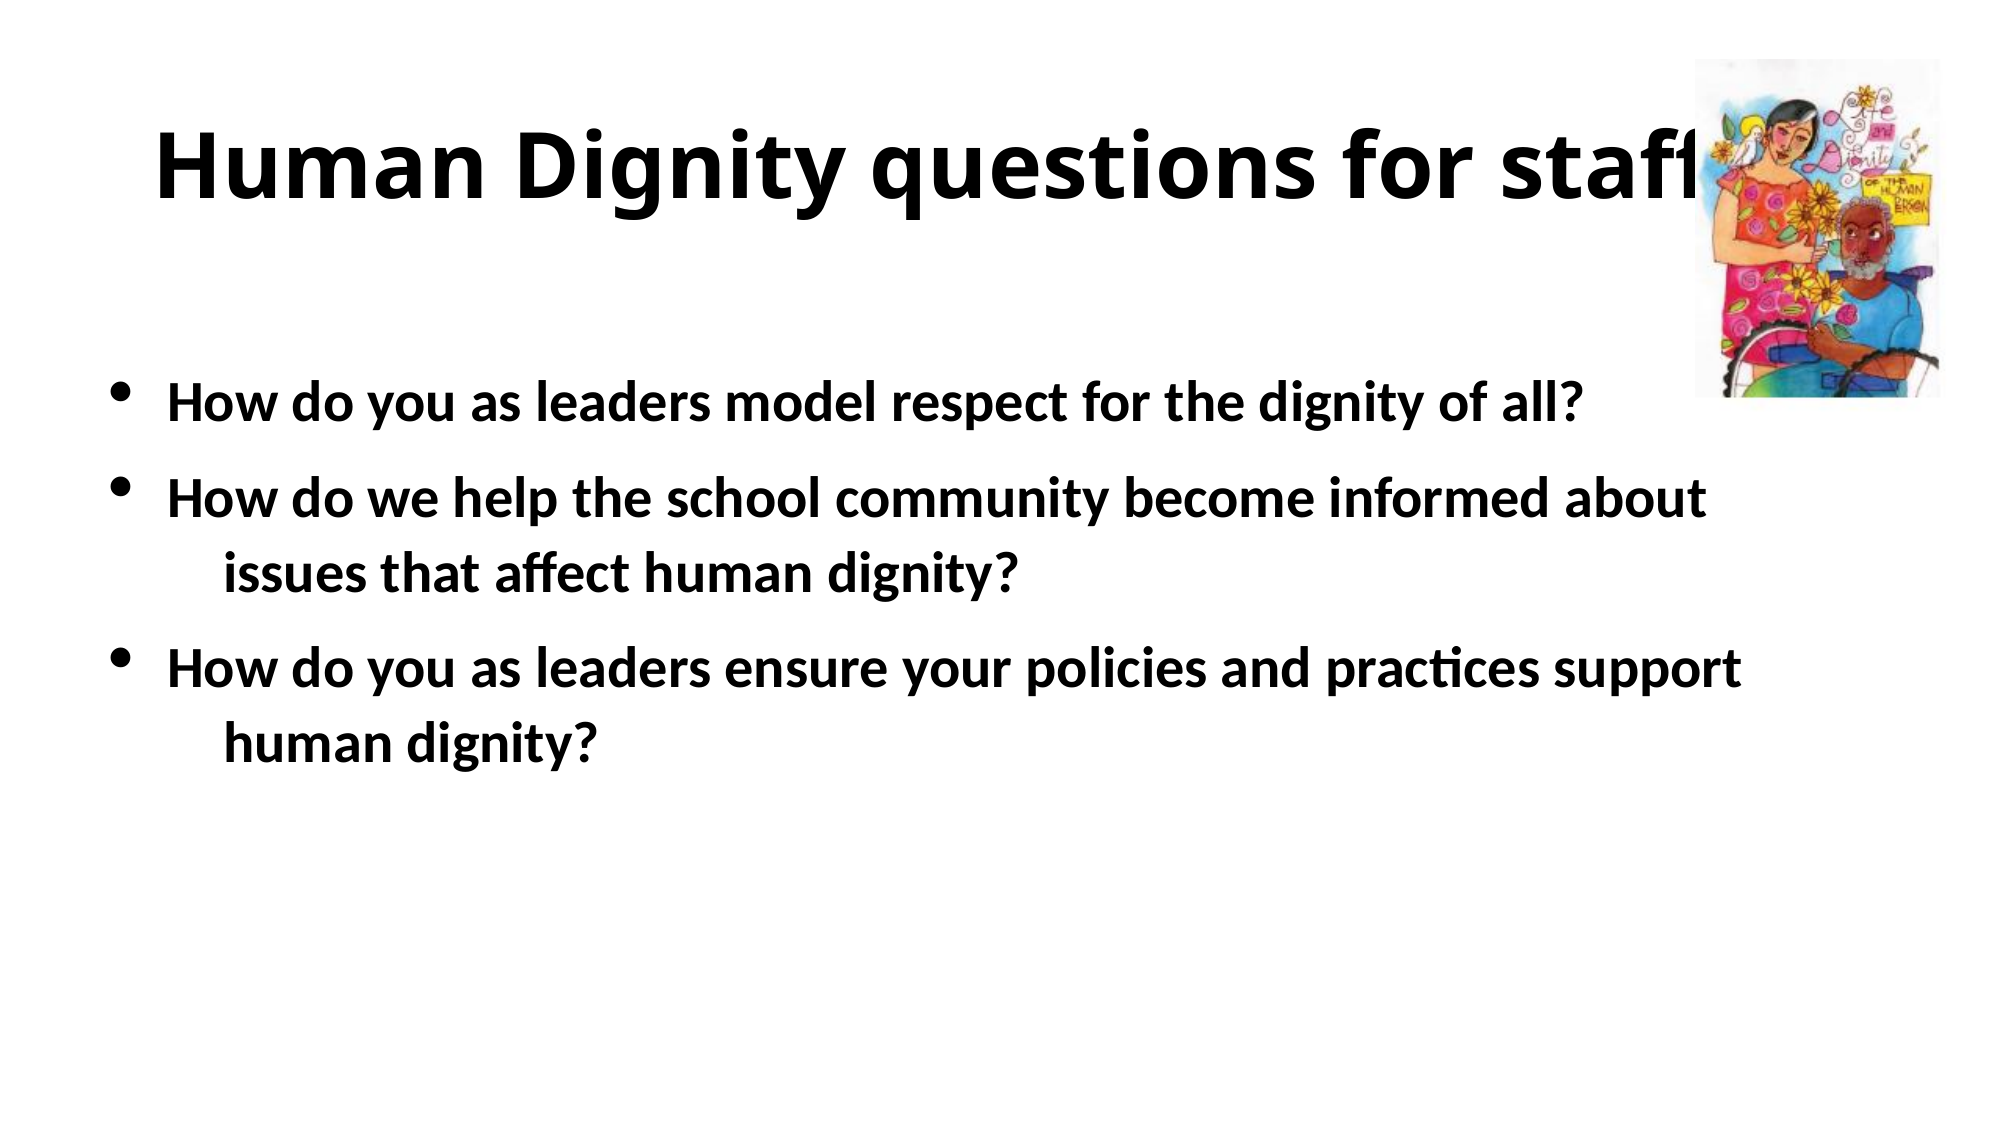

Human Dignity questions for staff
# How do you as leaders model respect for the dignity of all?
How do we help the school community become informed about issues that affect human dignity?
How do you as leaders ensure your policies and practices support human dignity?